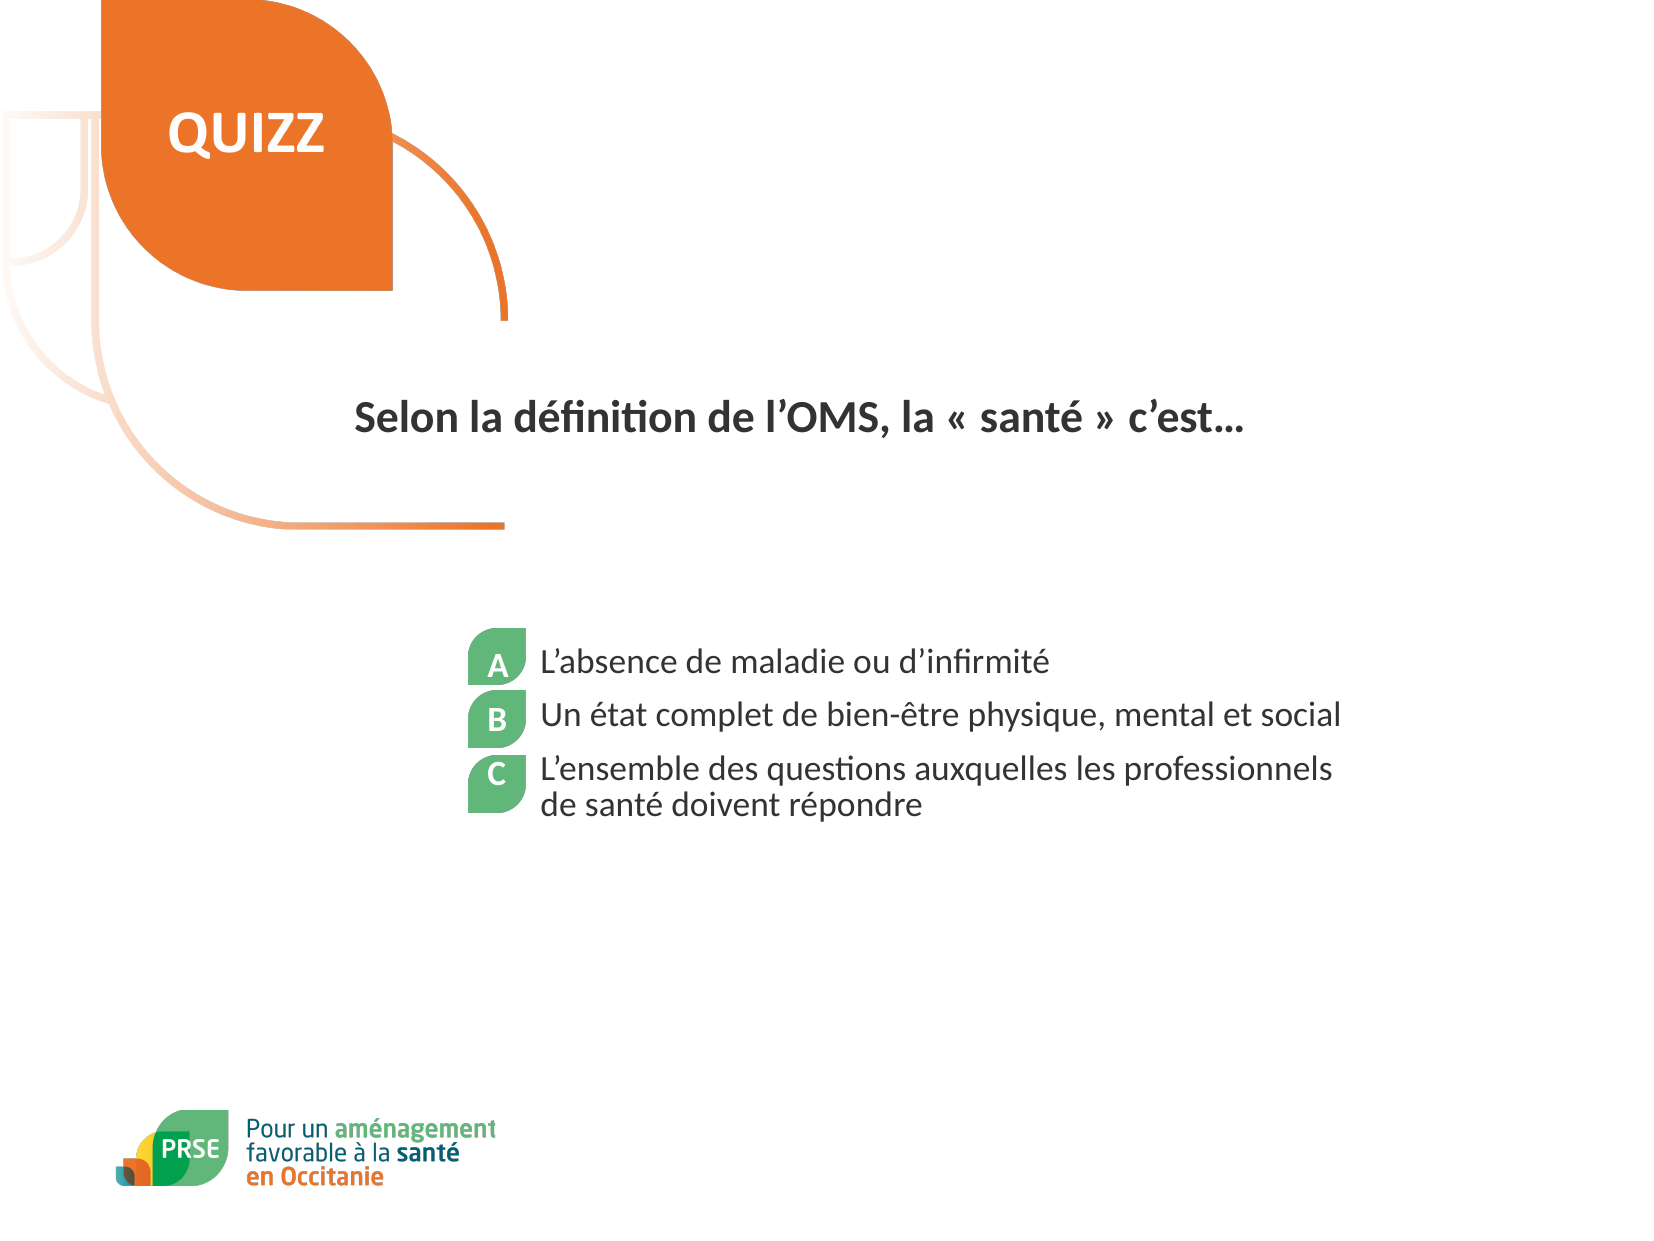

# Selon la définition de l’OMS, la « santé » c’est…
L’absence de maladie ou d’infirmité
Un état complet de bien-être physique, mental et social
L’ensemble des questions auxquelles les professionnels
de santé doivent répondre
A
B
C